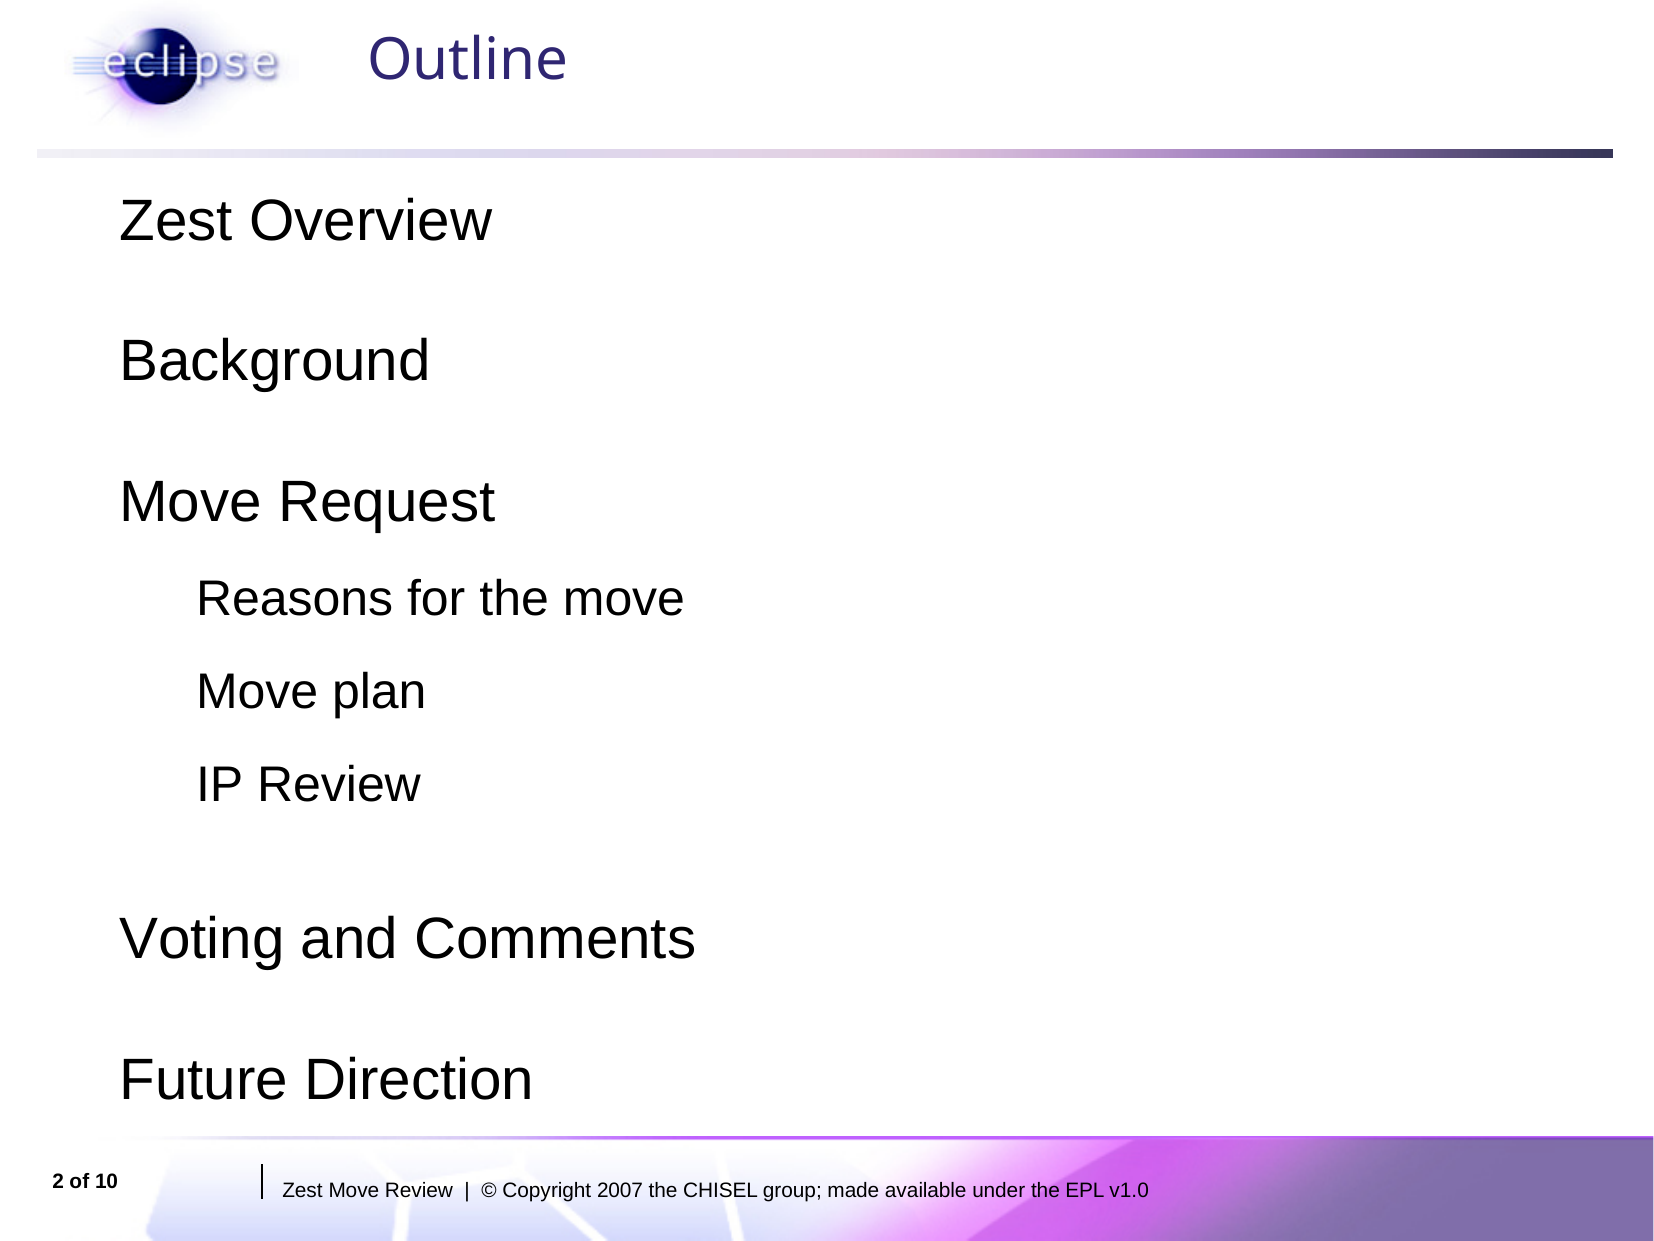

# Outline
Zest Overview
Background
Move Request
Reasons for the move
Move plan
IP Review
Voting and Comments
Future Direction
2